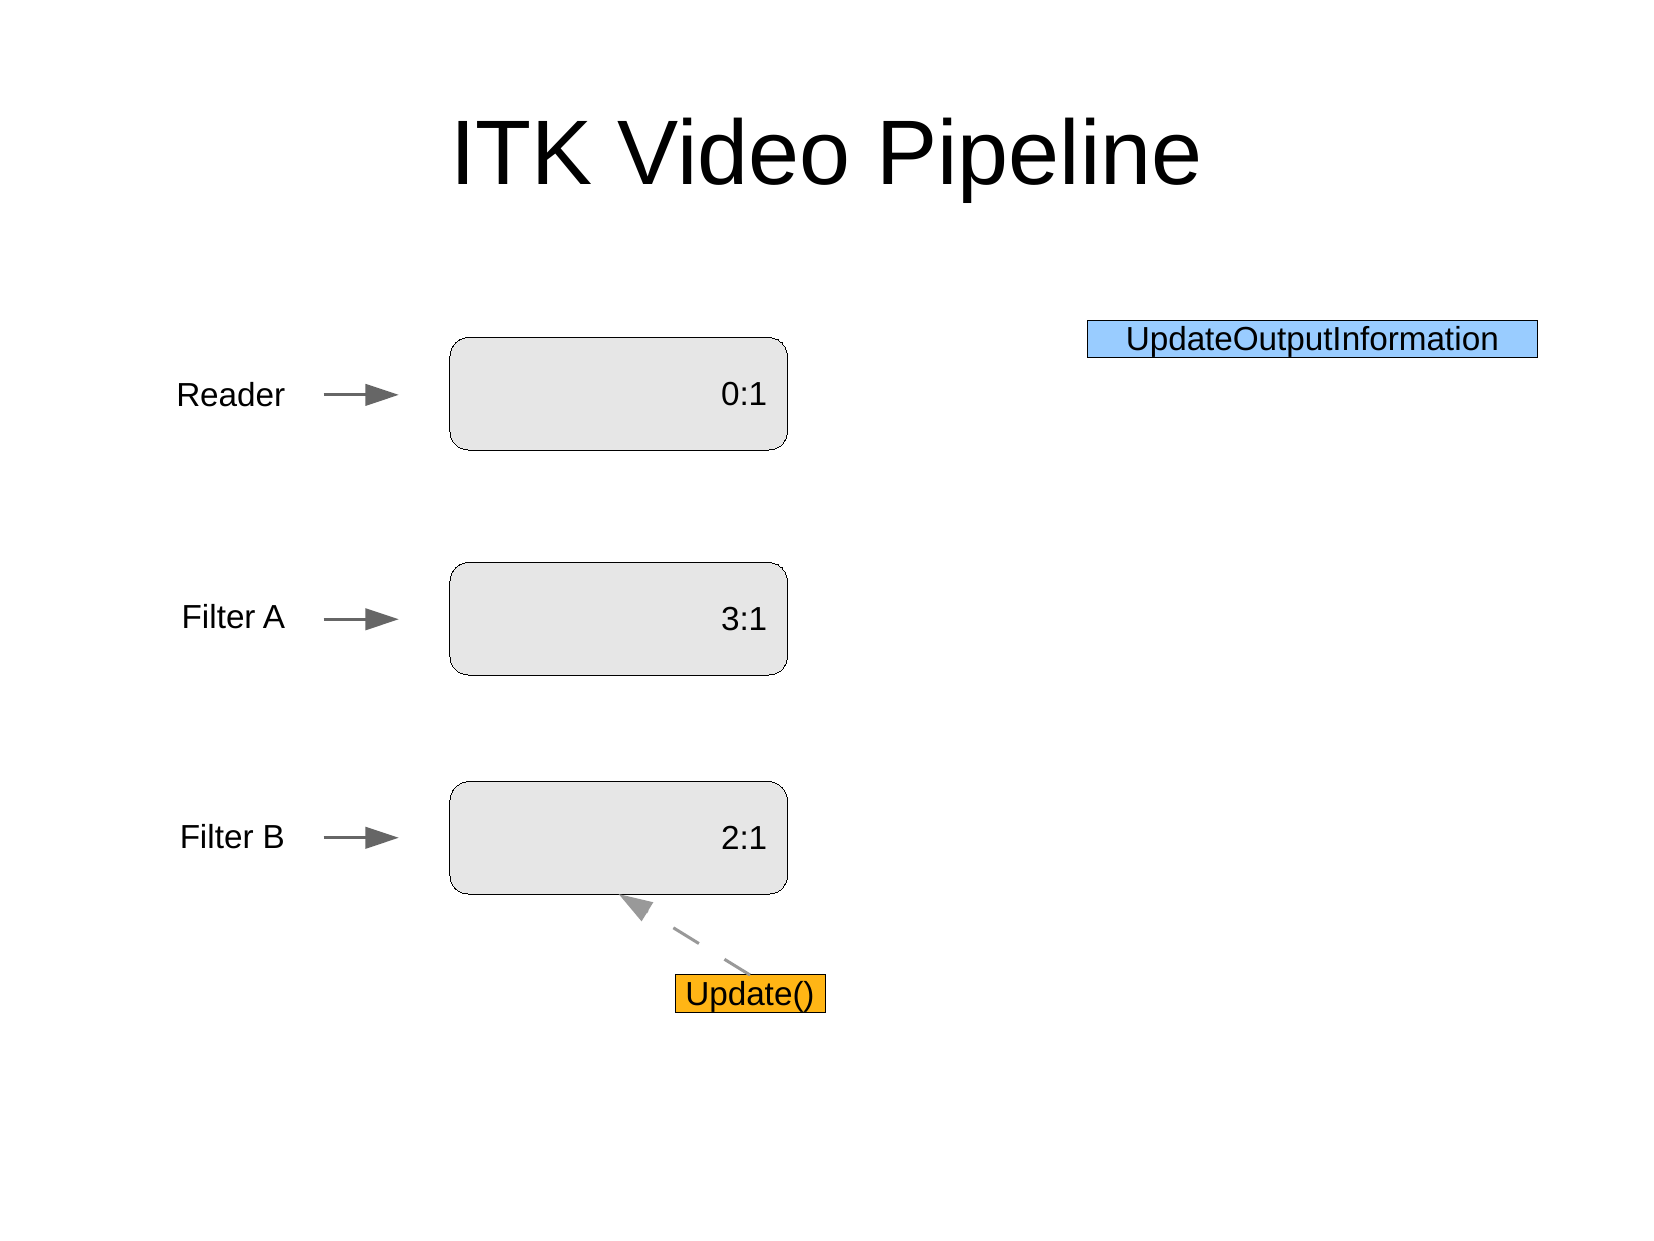

# ITK Video Pipeline
UpdateOutputInformation
0:1
Reader
3:1
Filter A
2:1
Filter B
Update()